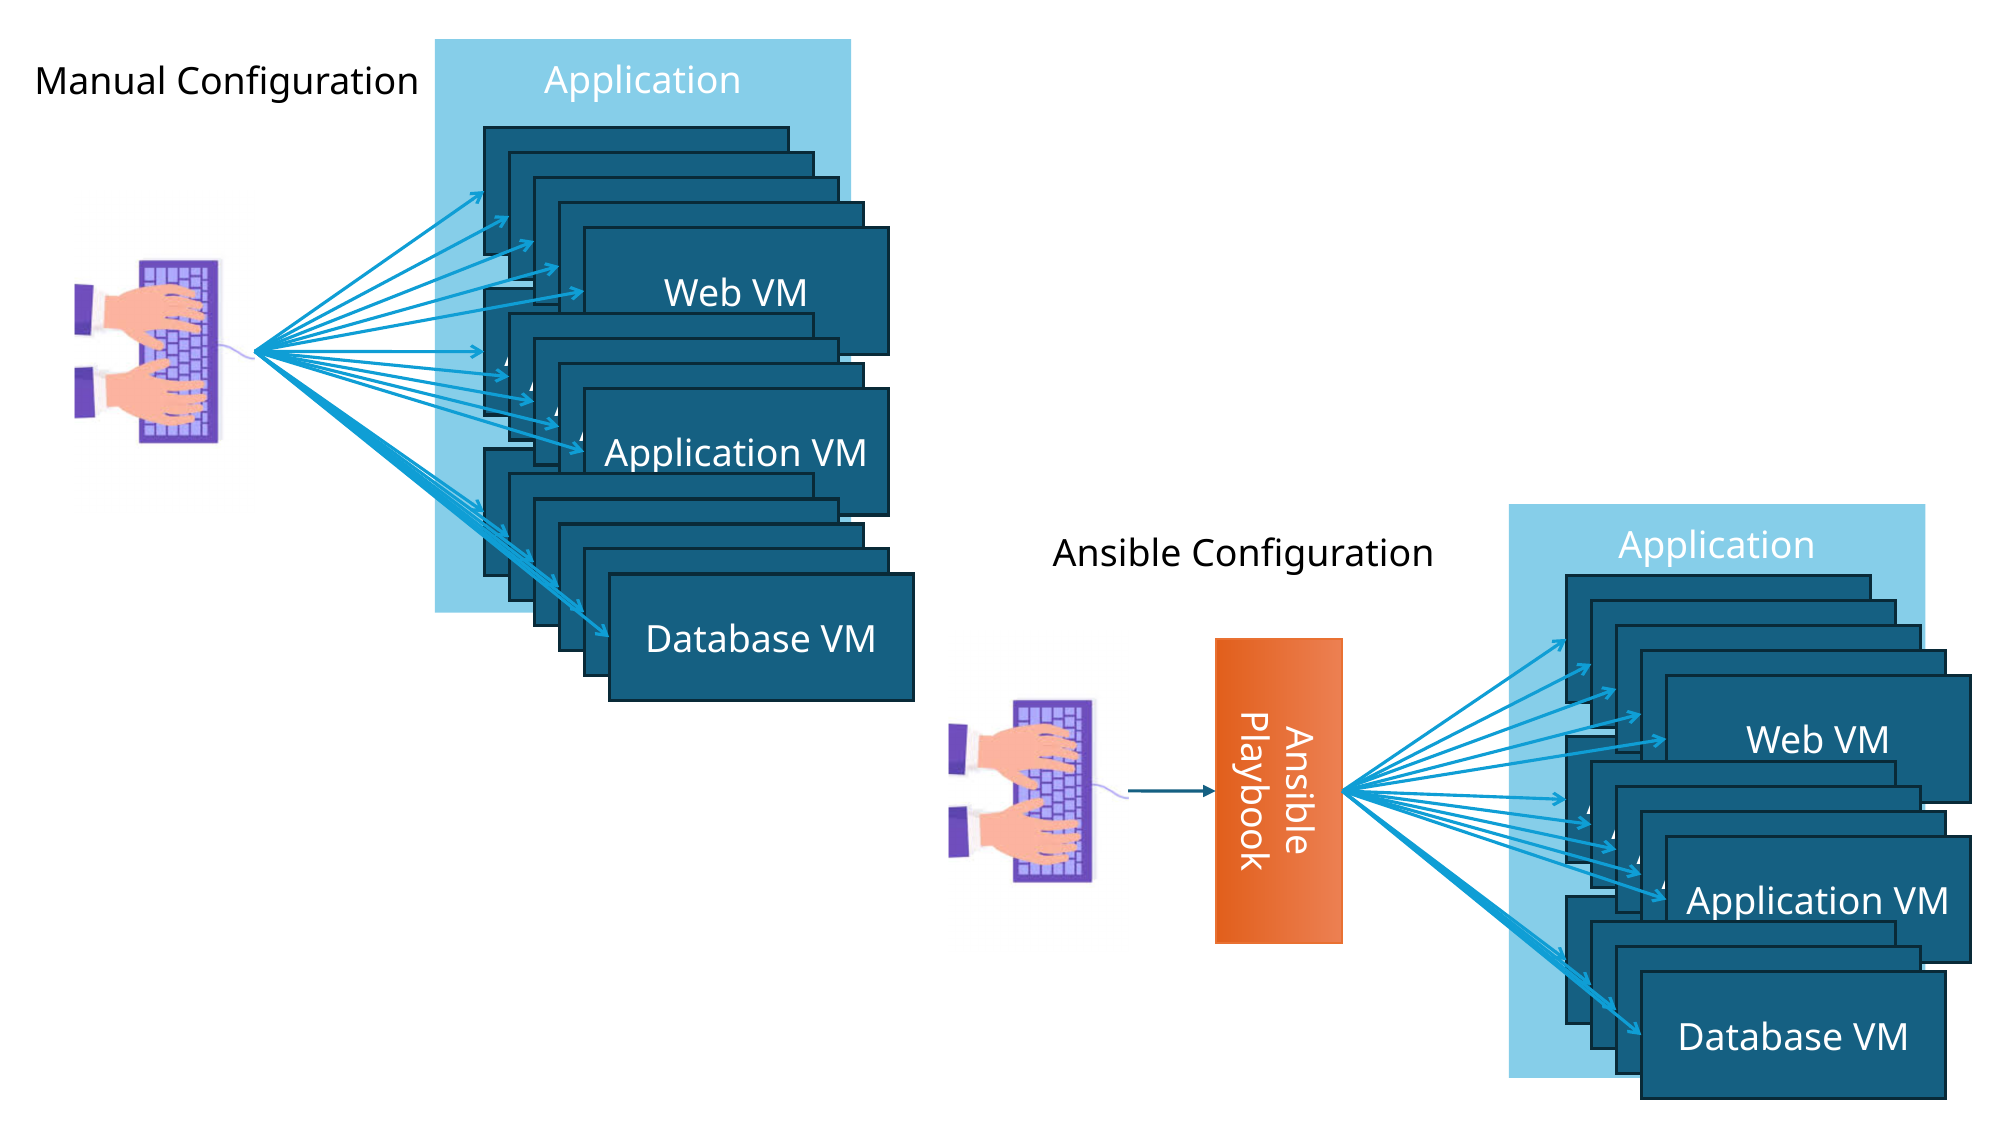

Application
Manual Configuration
Web VM
Web VM
Web VM
Web VM
Web VM
Application VM
Application VM
Application VM
Application VM
Application VM
Database VM
Database VM
Database VM
Application
Ansible Configuration
Database VM
Database VM
Database VM
Web VM
Web VM
Web VM
Web VM
Web VM
Ansible Playbook
Application VM
Application VM
Application VM
Application VM
Application VM
Database VM
Database VM
Database VM
Database VM